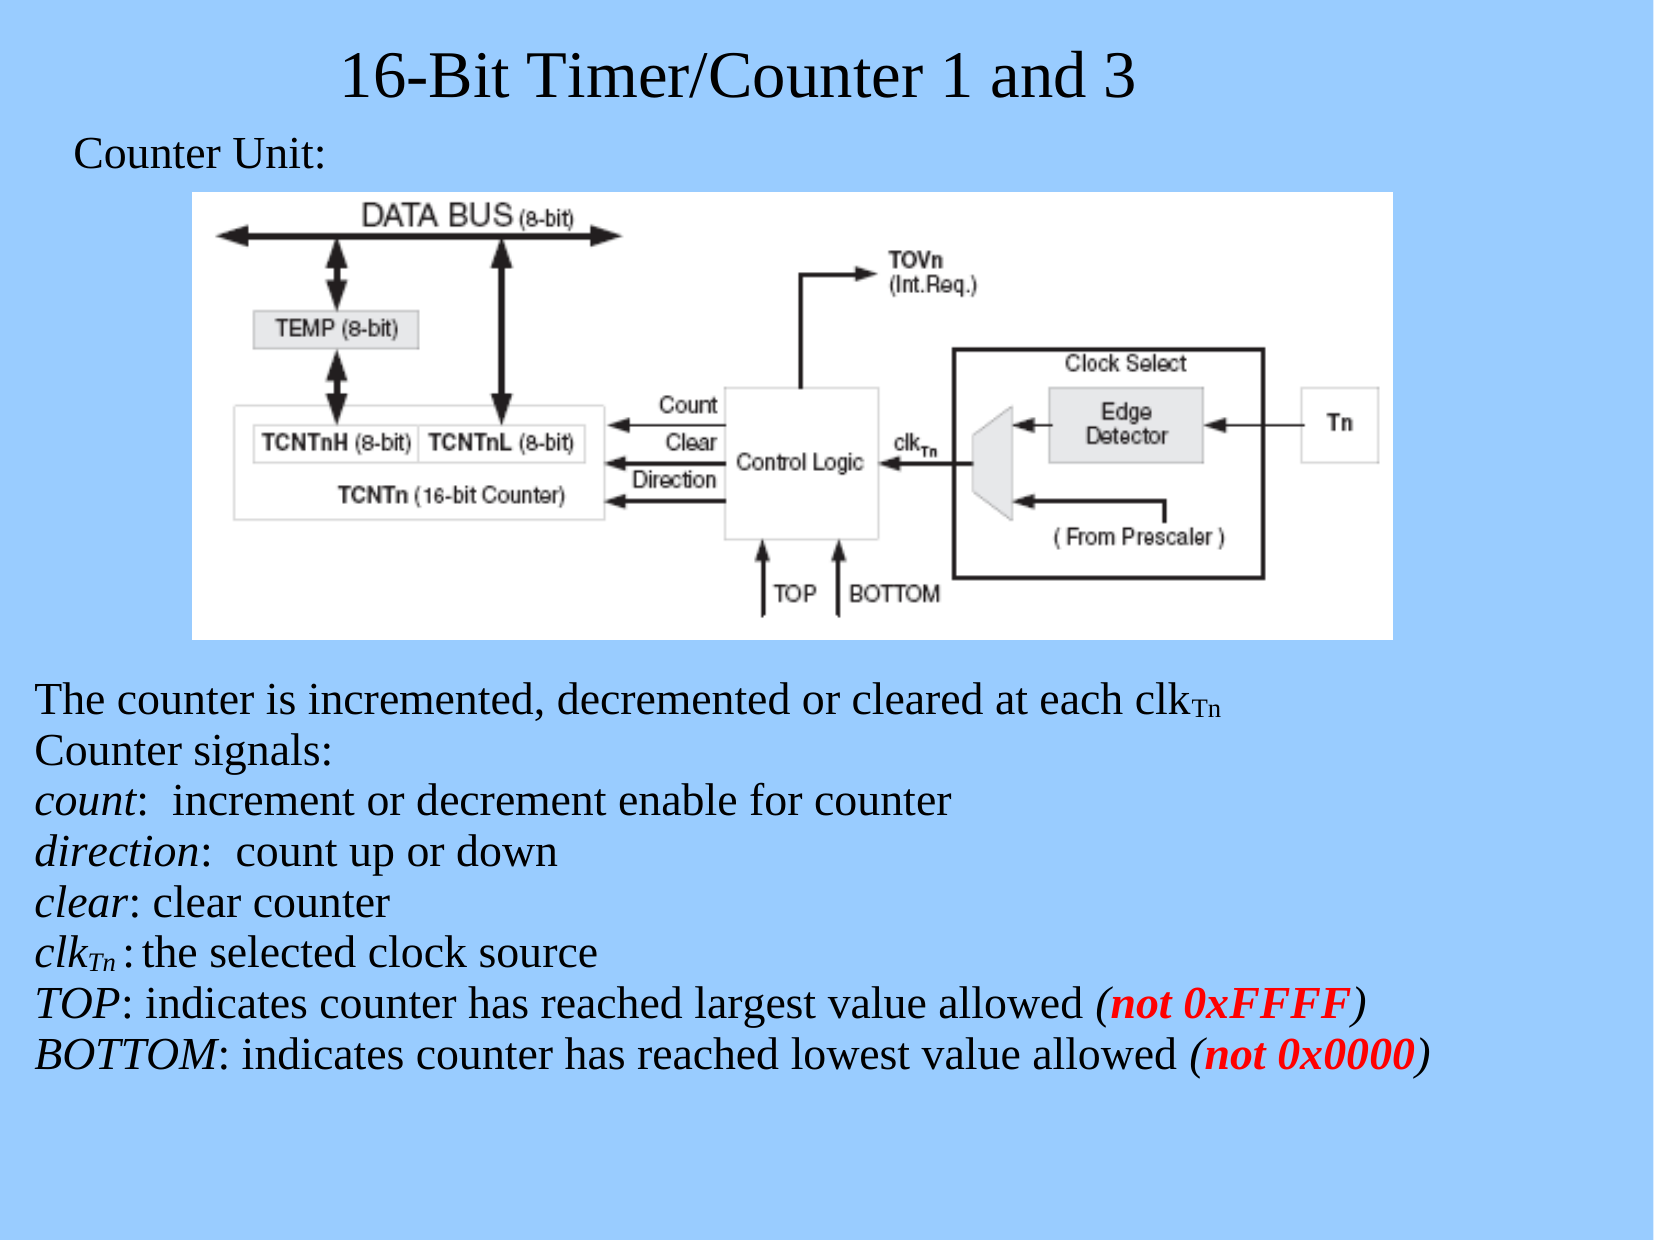

16-Bit Timer/Counter 1 and 3
Counter Unit:
The counter is incremented, decremented or cleared at each clkTn
Counter signals:
count: increment or decrement enable for counter
direction: count up or down
clear: clear counter
clkTn : the selected clock source
TOP: indicates counter has reached largest value allowed (not 0xFFFF)
BOTTOM: indicates counter has reached lowest value allowed (not 0x0000)